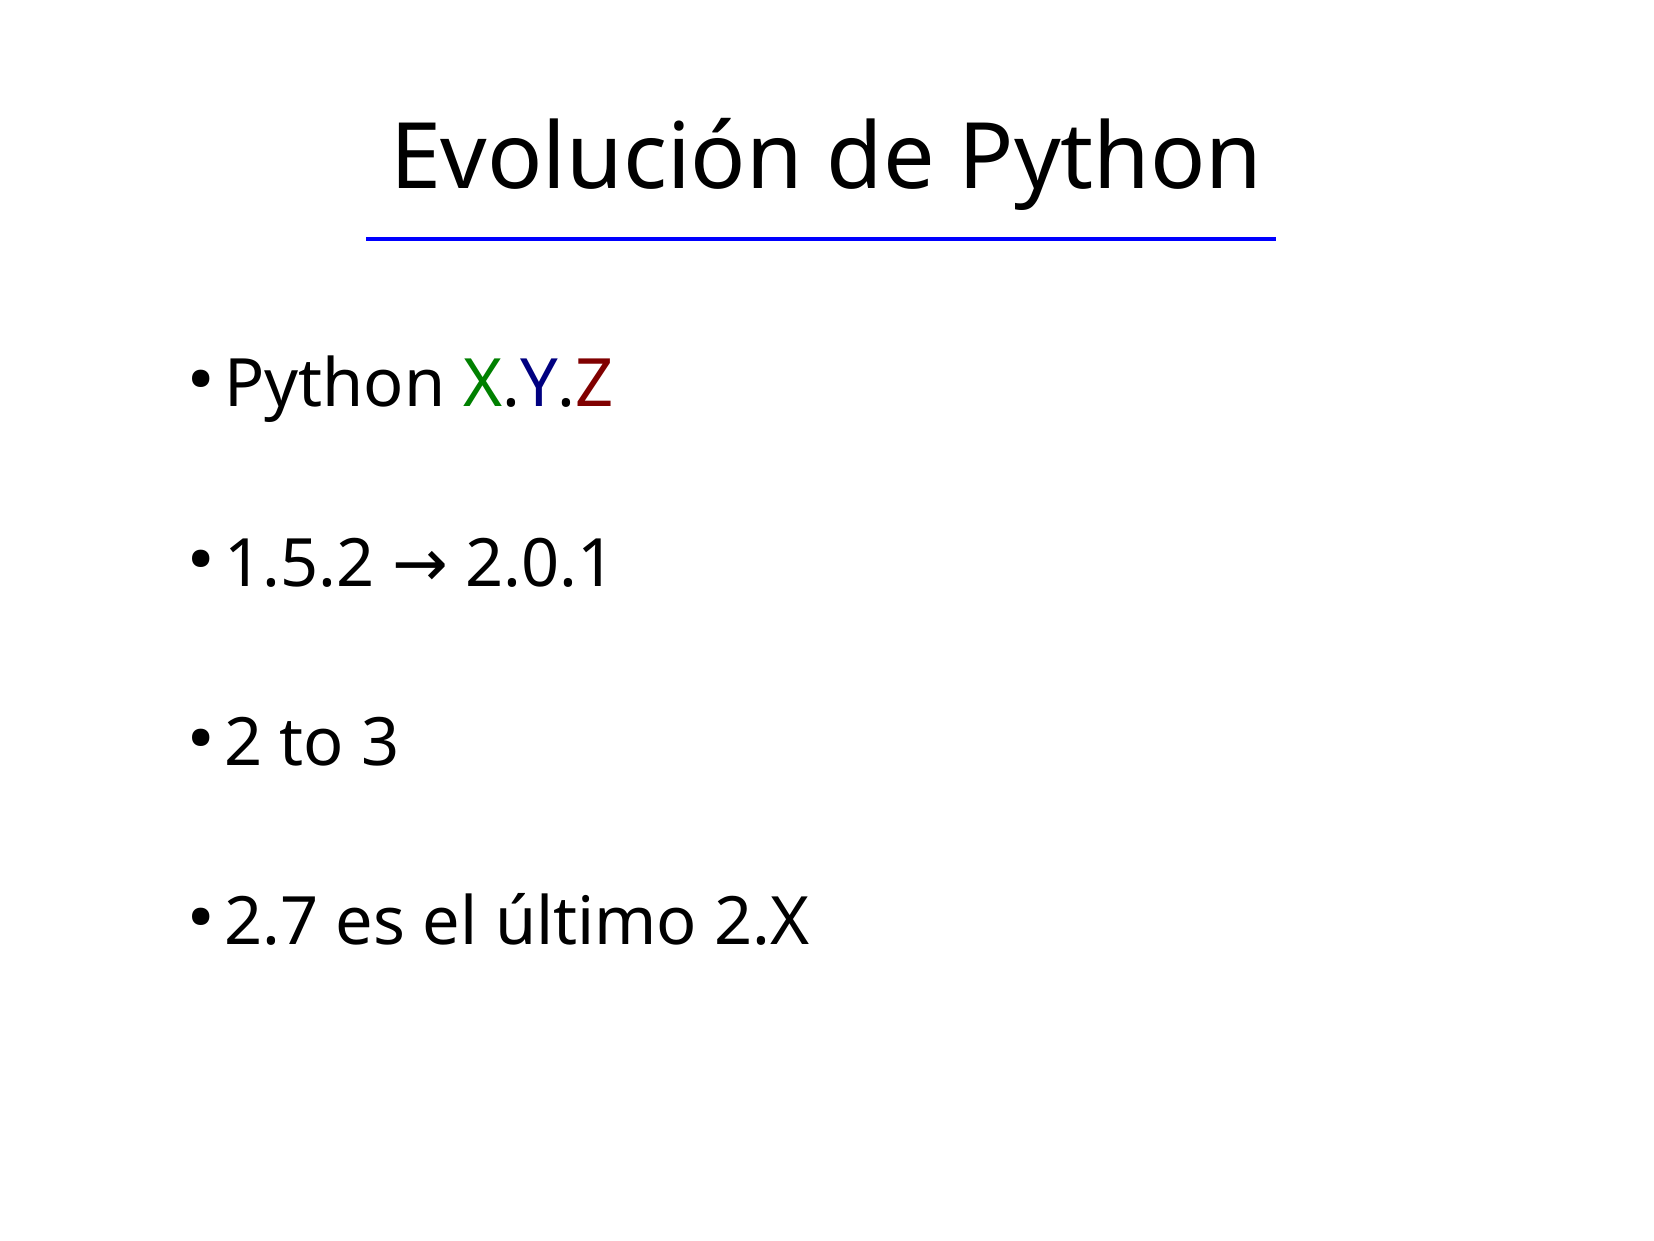

# Evolución de Python
Python X.Y.Z
1.5.2 → 2.0.1
2 to 3
2.7 es el último 2.X